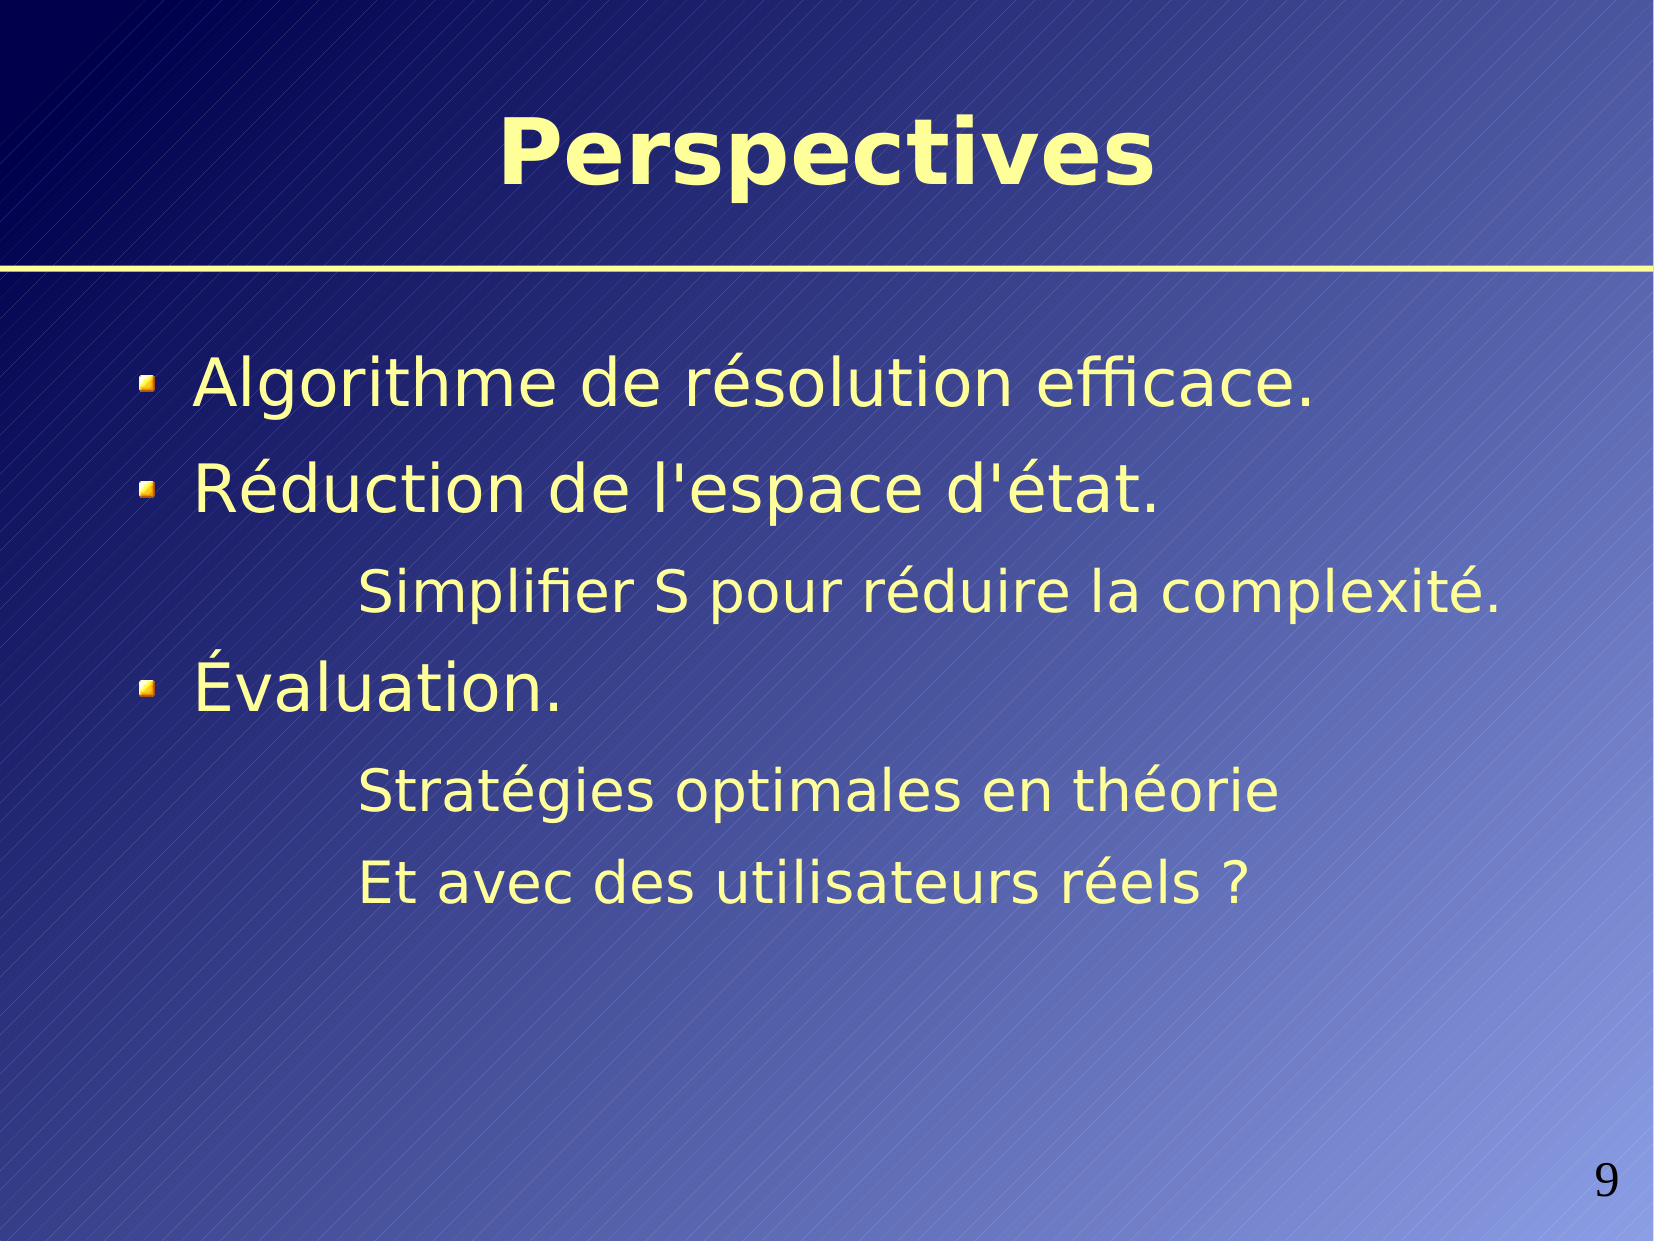

# Perspectives
Algorithme de résolution efficace.
Réduction de l'espace d'état.
Simplifier S pour réduire la complexité.
Évaluation.
Stratégies optimales en théorie
Et avec des utilisateurs réels ?
9